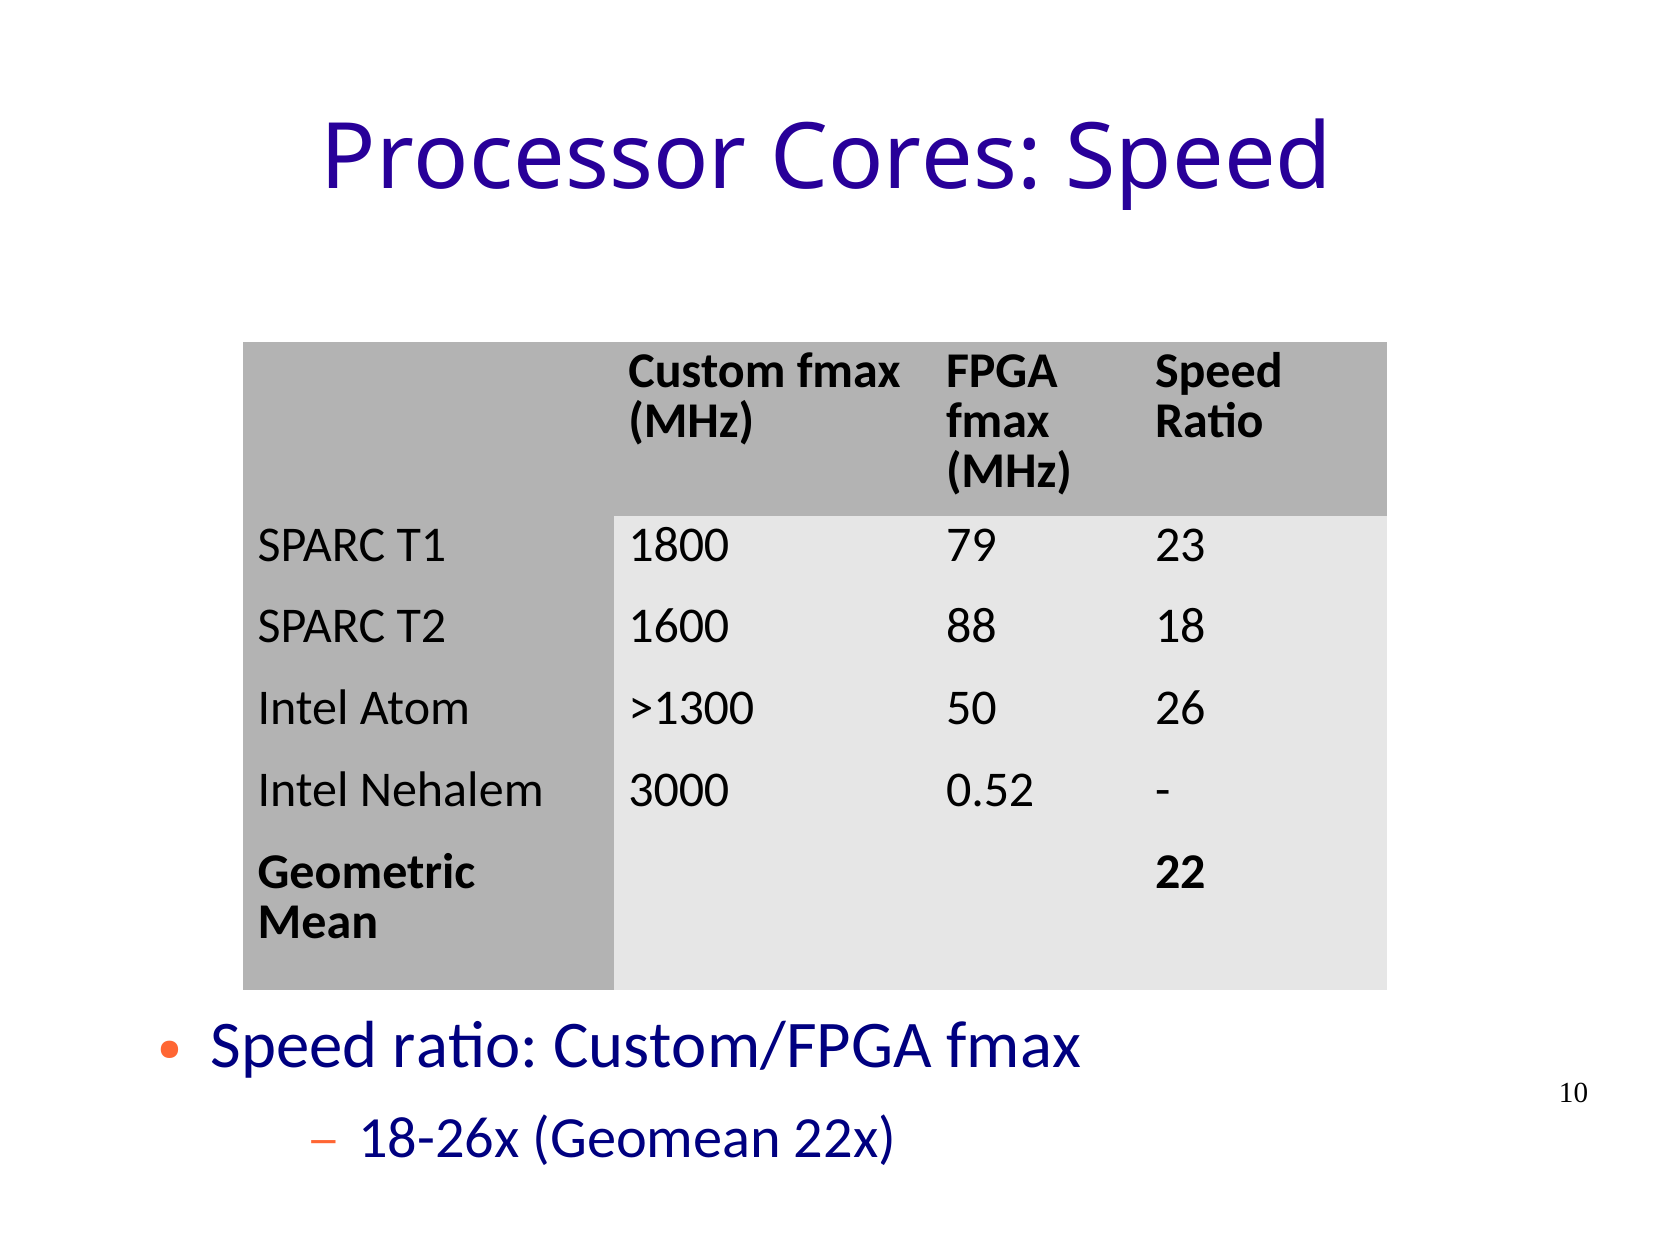

# Processor Cores: Speed
| | Custom fmax (MHz) | FPGA fmax (MHz) | Speed Ratio |
| --- | --- | --- | --- |
| SPARC T1 | 1800 | 79 | 23 |
| SPARC T2 | 1600 | 88 | 18 |
| Intel Atom | >1300 | 50 | 26 |
| Intel Nehalem | 3000 | 0.52 | - |
| Geometric Mean | | | 22 |
Speed ratio: Custom/FPGA fmax
18-26x (Geomean 22x)
10